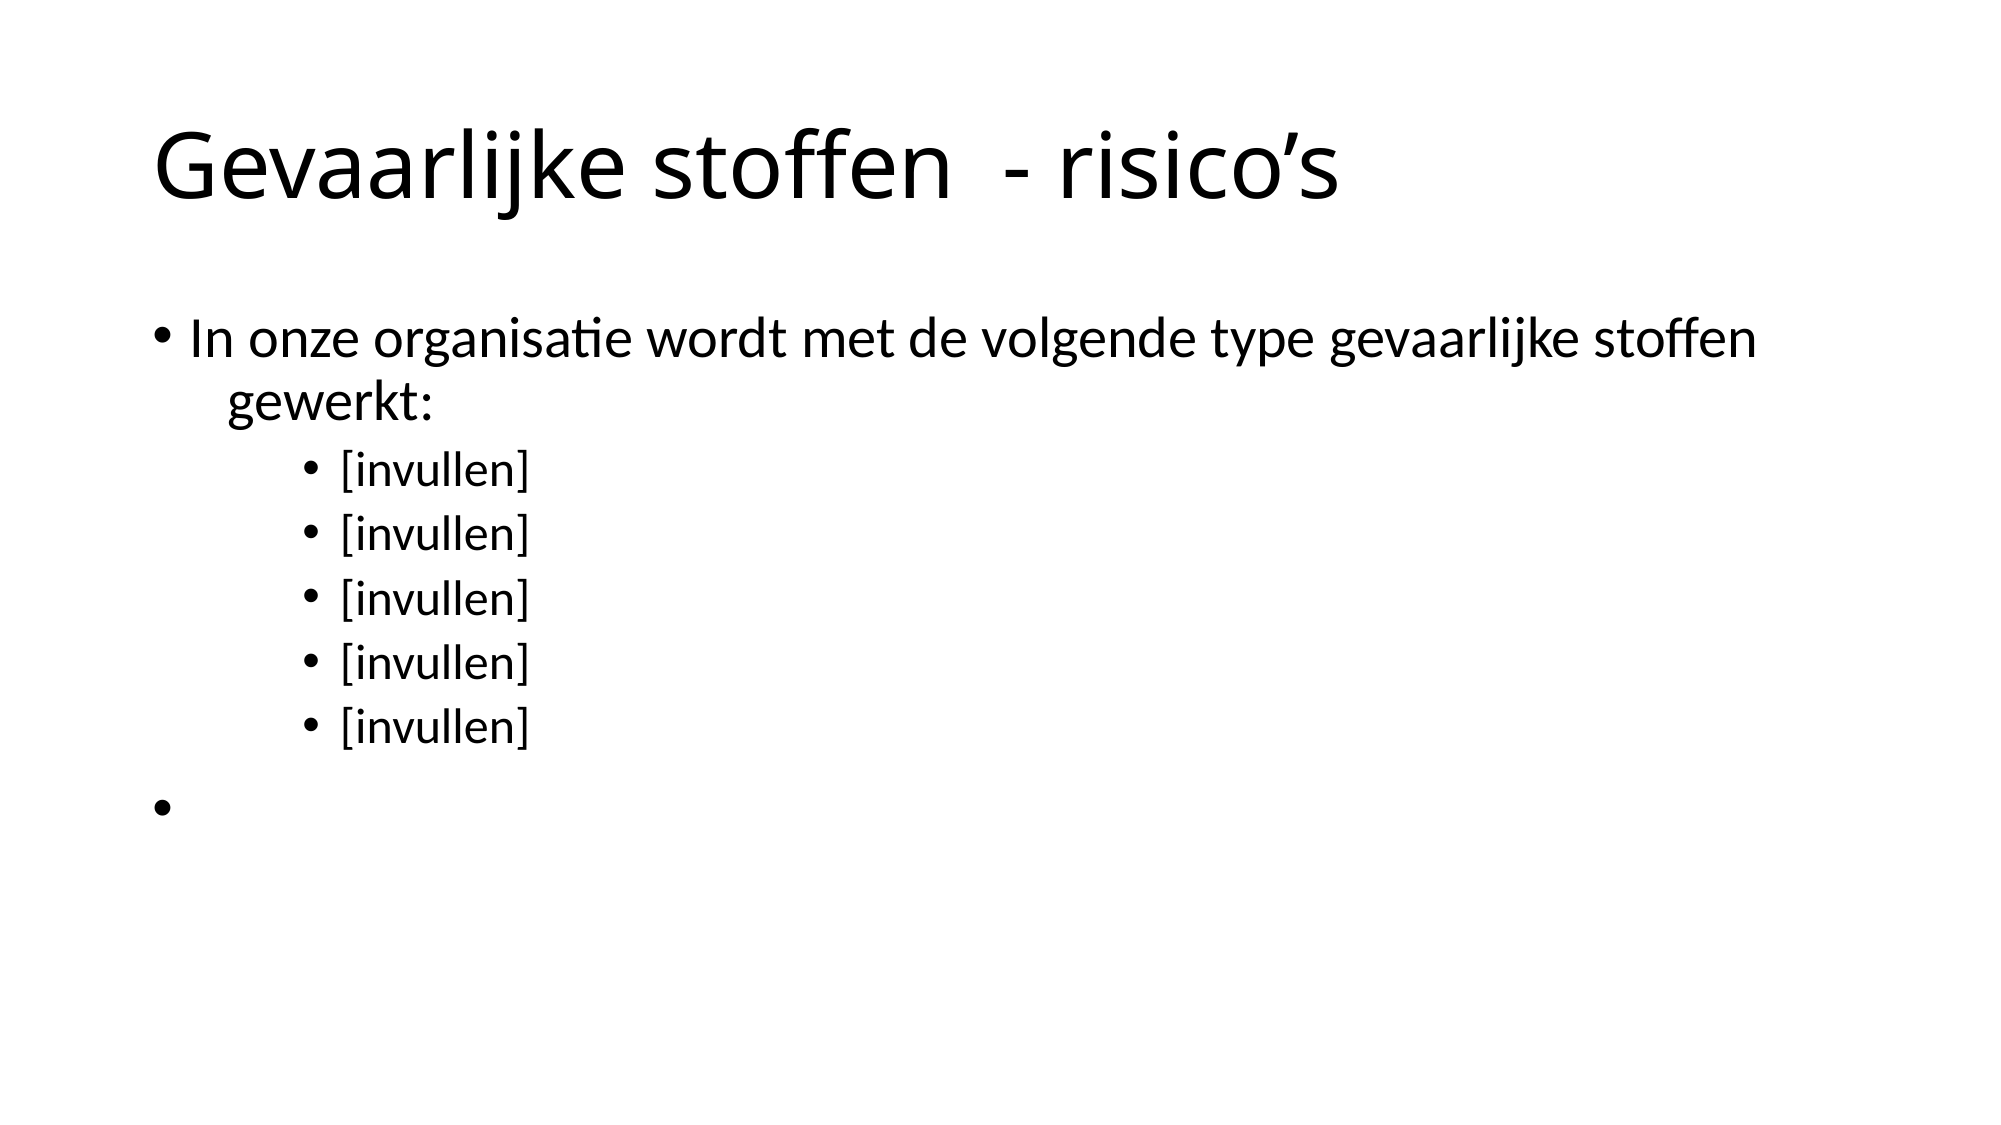

# Gevaarlijke stoffen - risico’s
In onze organisatie wordt met de volgende type gevaarlijke stoffen gewerkt:
[invullen]
[invullen]
[invullen]
[invullen]
[invullen]